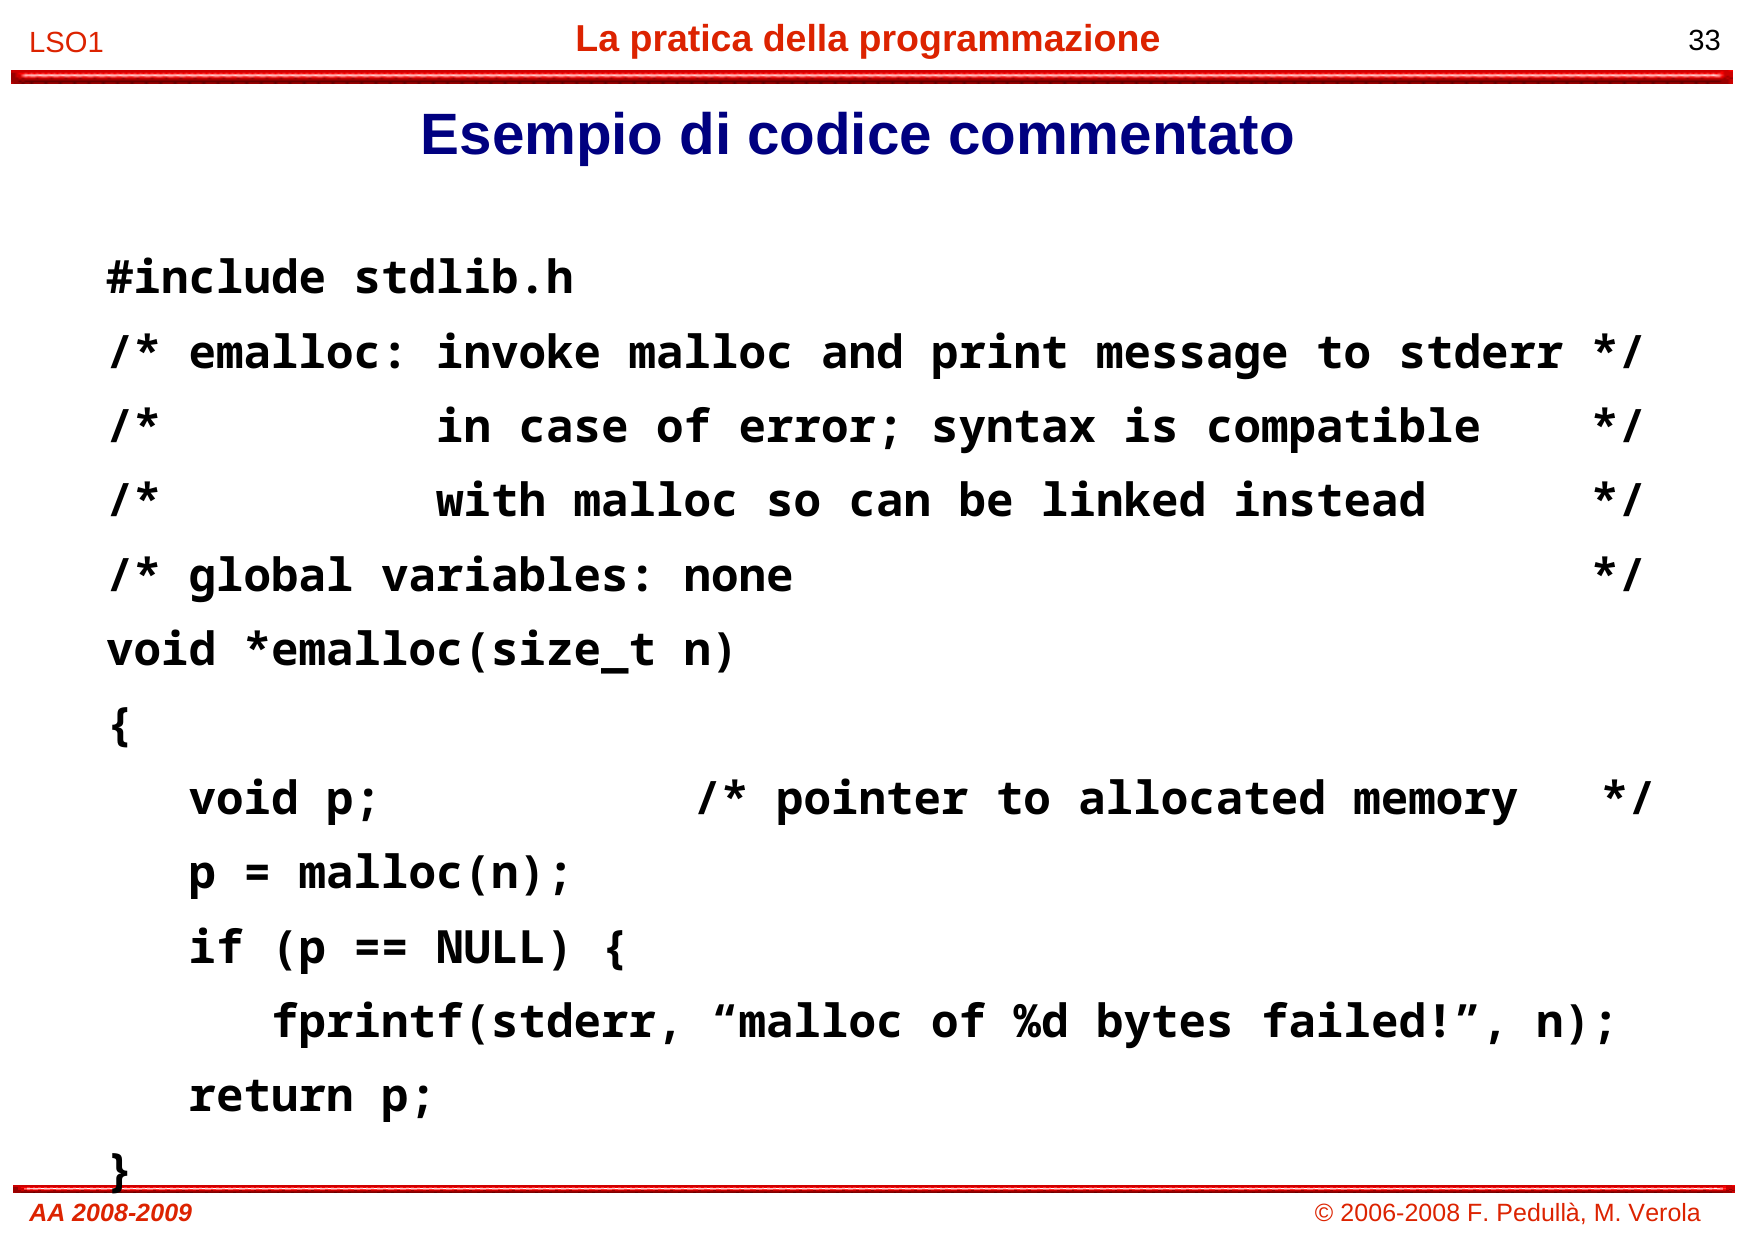

Esempio di codice commentato
# #include stdlib.h
/* emalloc: invoke malloc and print message to stderr */
/* in case of error; syntax is compatible */
/* with malloc so can be linked instead */
/* global variables: none */
void *emalloc(size_t n)
{
 void p;					/* pointer to allocated memory */
 p = malloc(n);
 if (p == NULL) {
 fprintf(stderr, “malloc of %d bytes failed!”, n);
 return p;
}